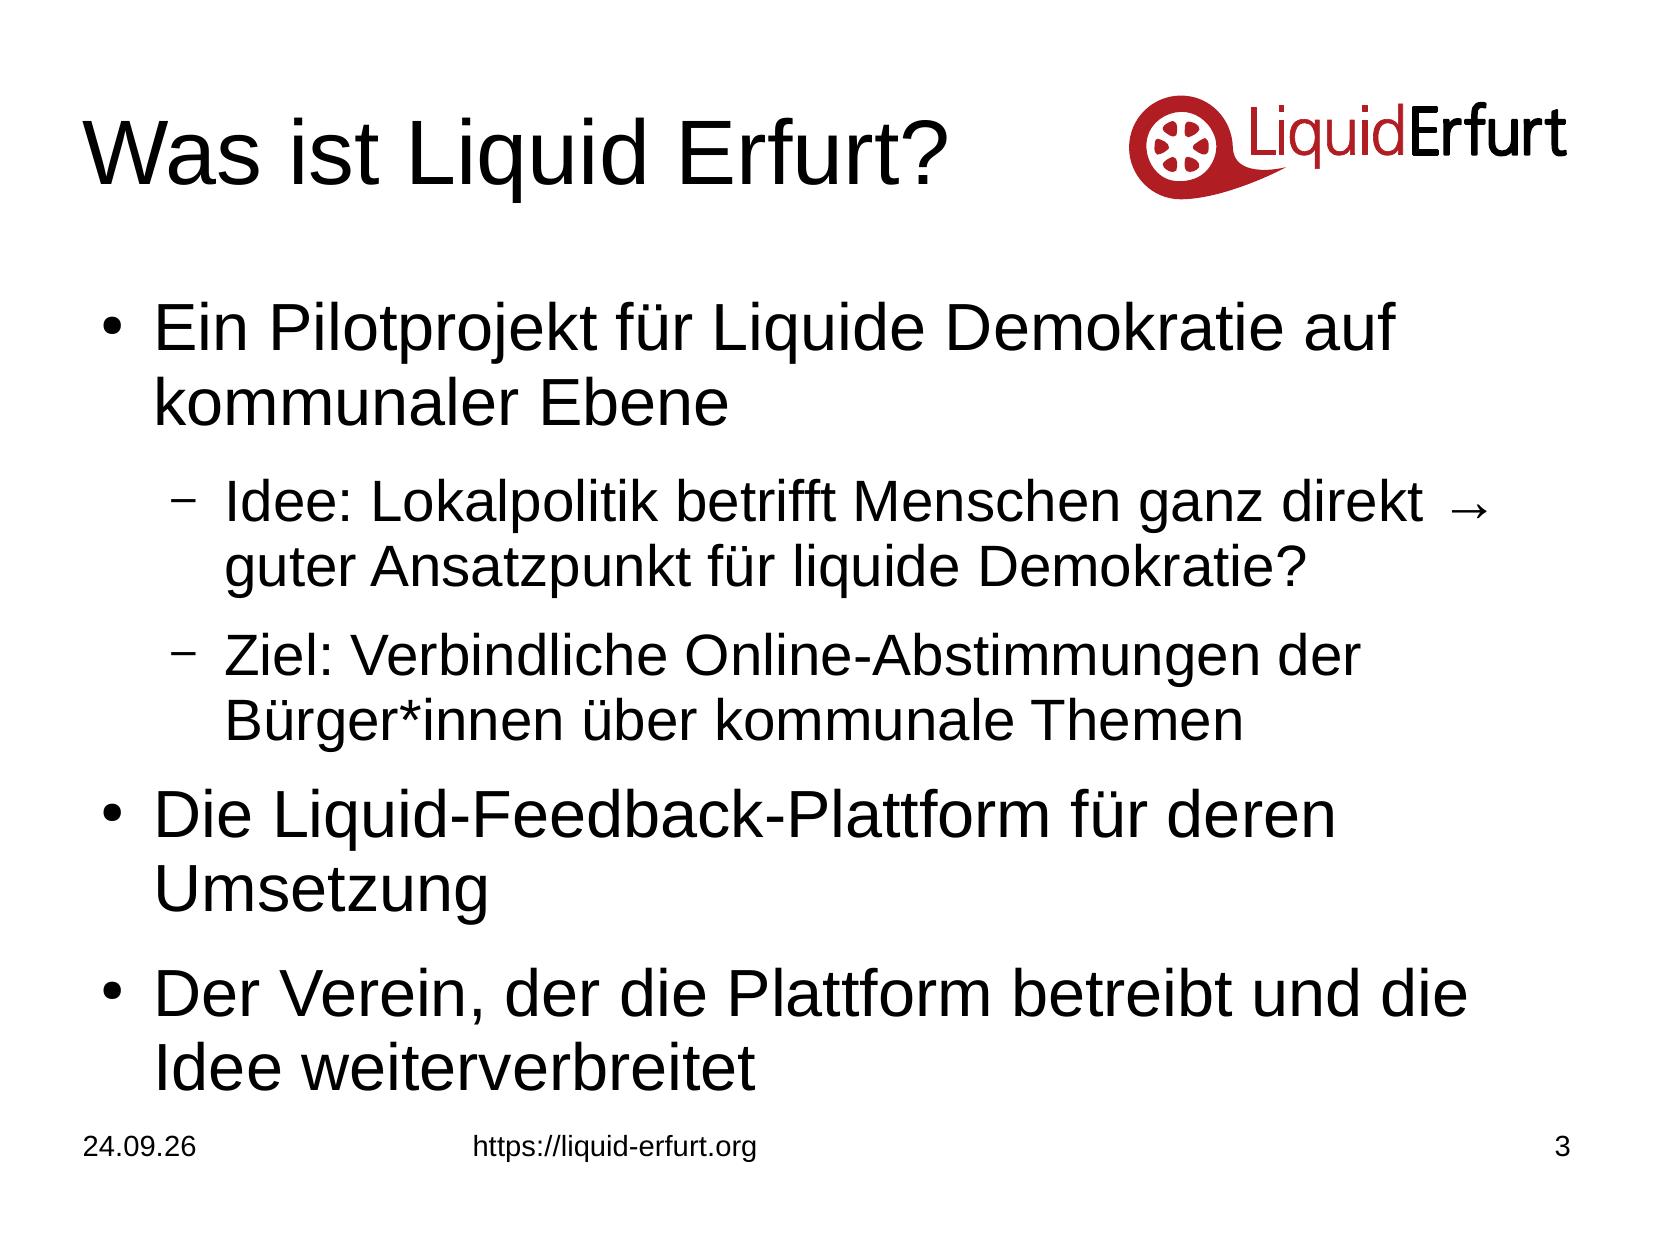

# Was ist Liquid Erfurt?
Ein Pilotprojekt für Liquide Demokratie auf kommunaler Ebene
Idee: Lokalpolitik betrifft Menschen ganz direkt → guter Ansatzpunkt für liquide Demokratie?
Ziel: Verbindliche Online-Abstimmungen der Bürger*innen über kommunale Themen
Die Liquid-Feedback-Plattform für deren Umsetzung
Der Verein, der die Plattform betreibt und die Idee weiterverbreitet
https://liquid-erfurt.org
3